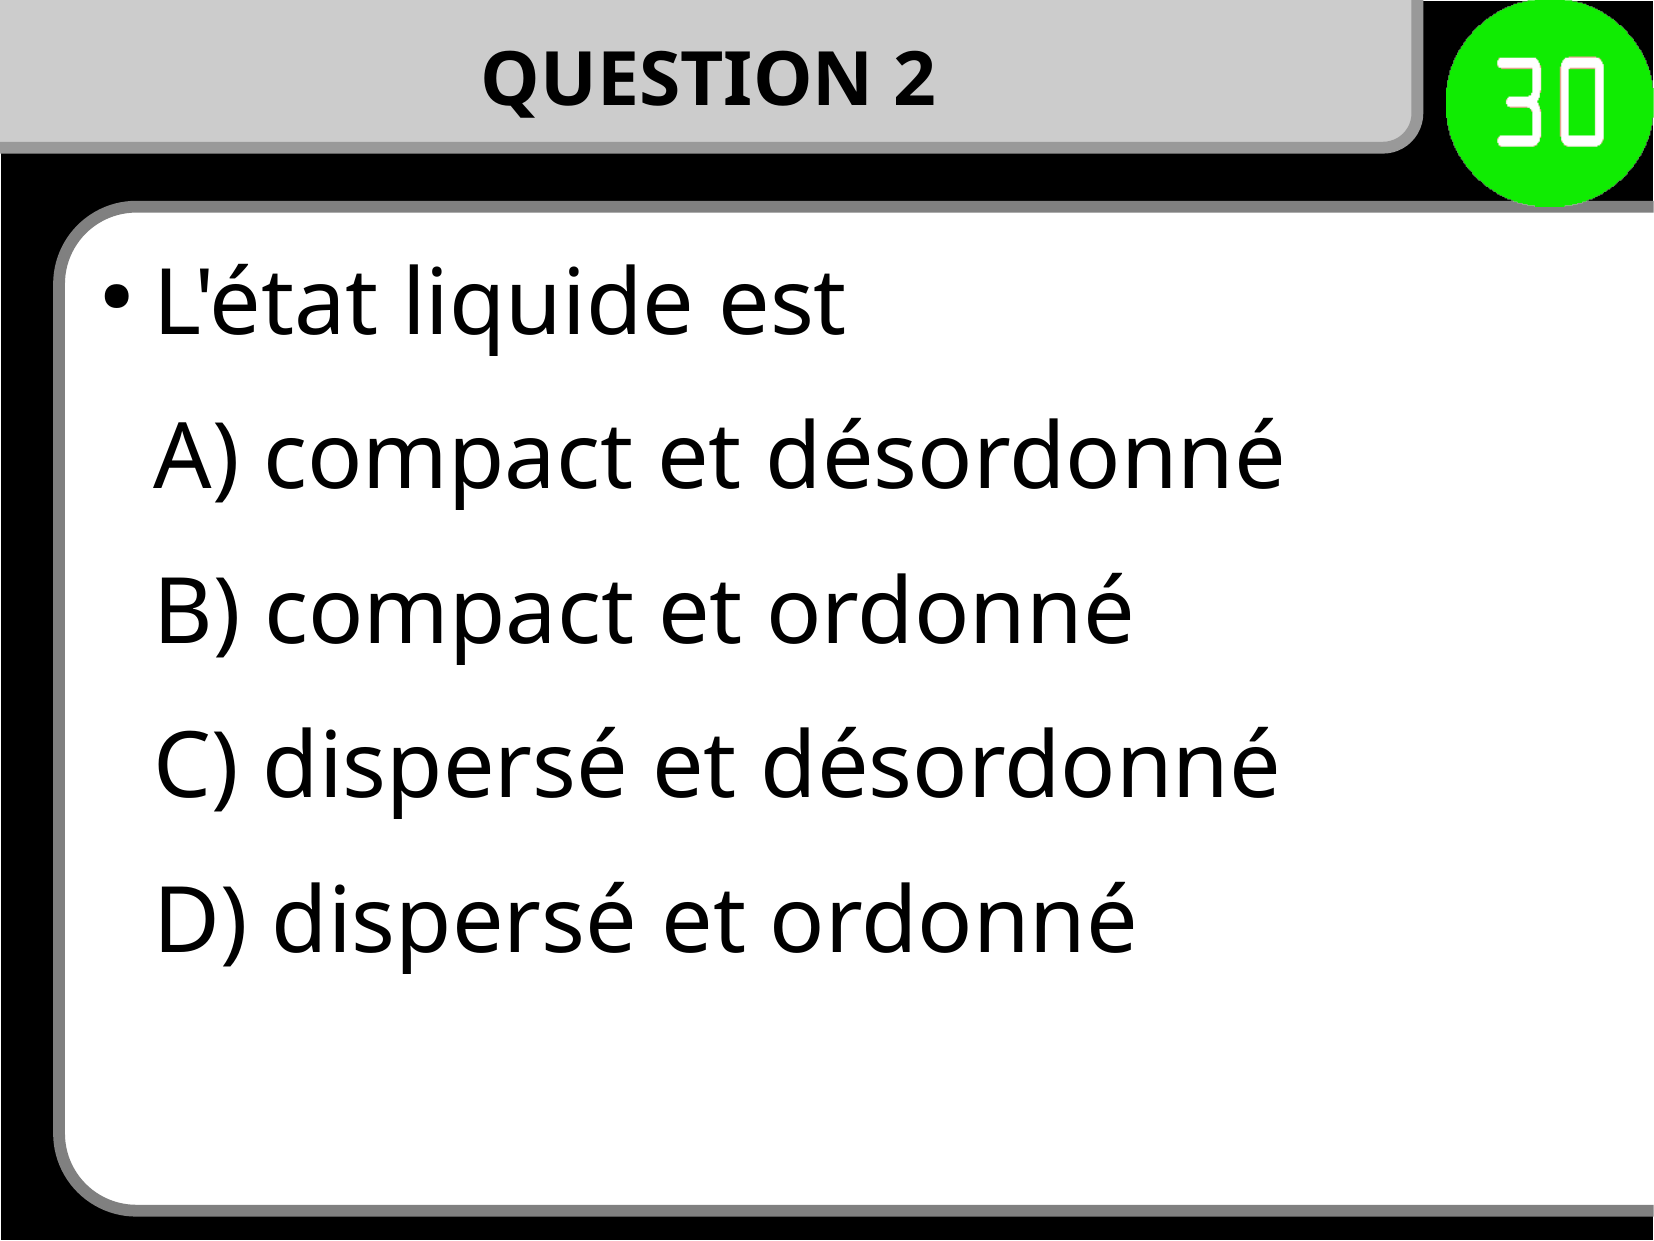

# QUESTION 2
L'état liquide est
A) compact et désordonné
B) compact et ordonné
C) dispersé et désordonné
D) dispersé et ordonné